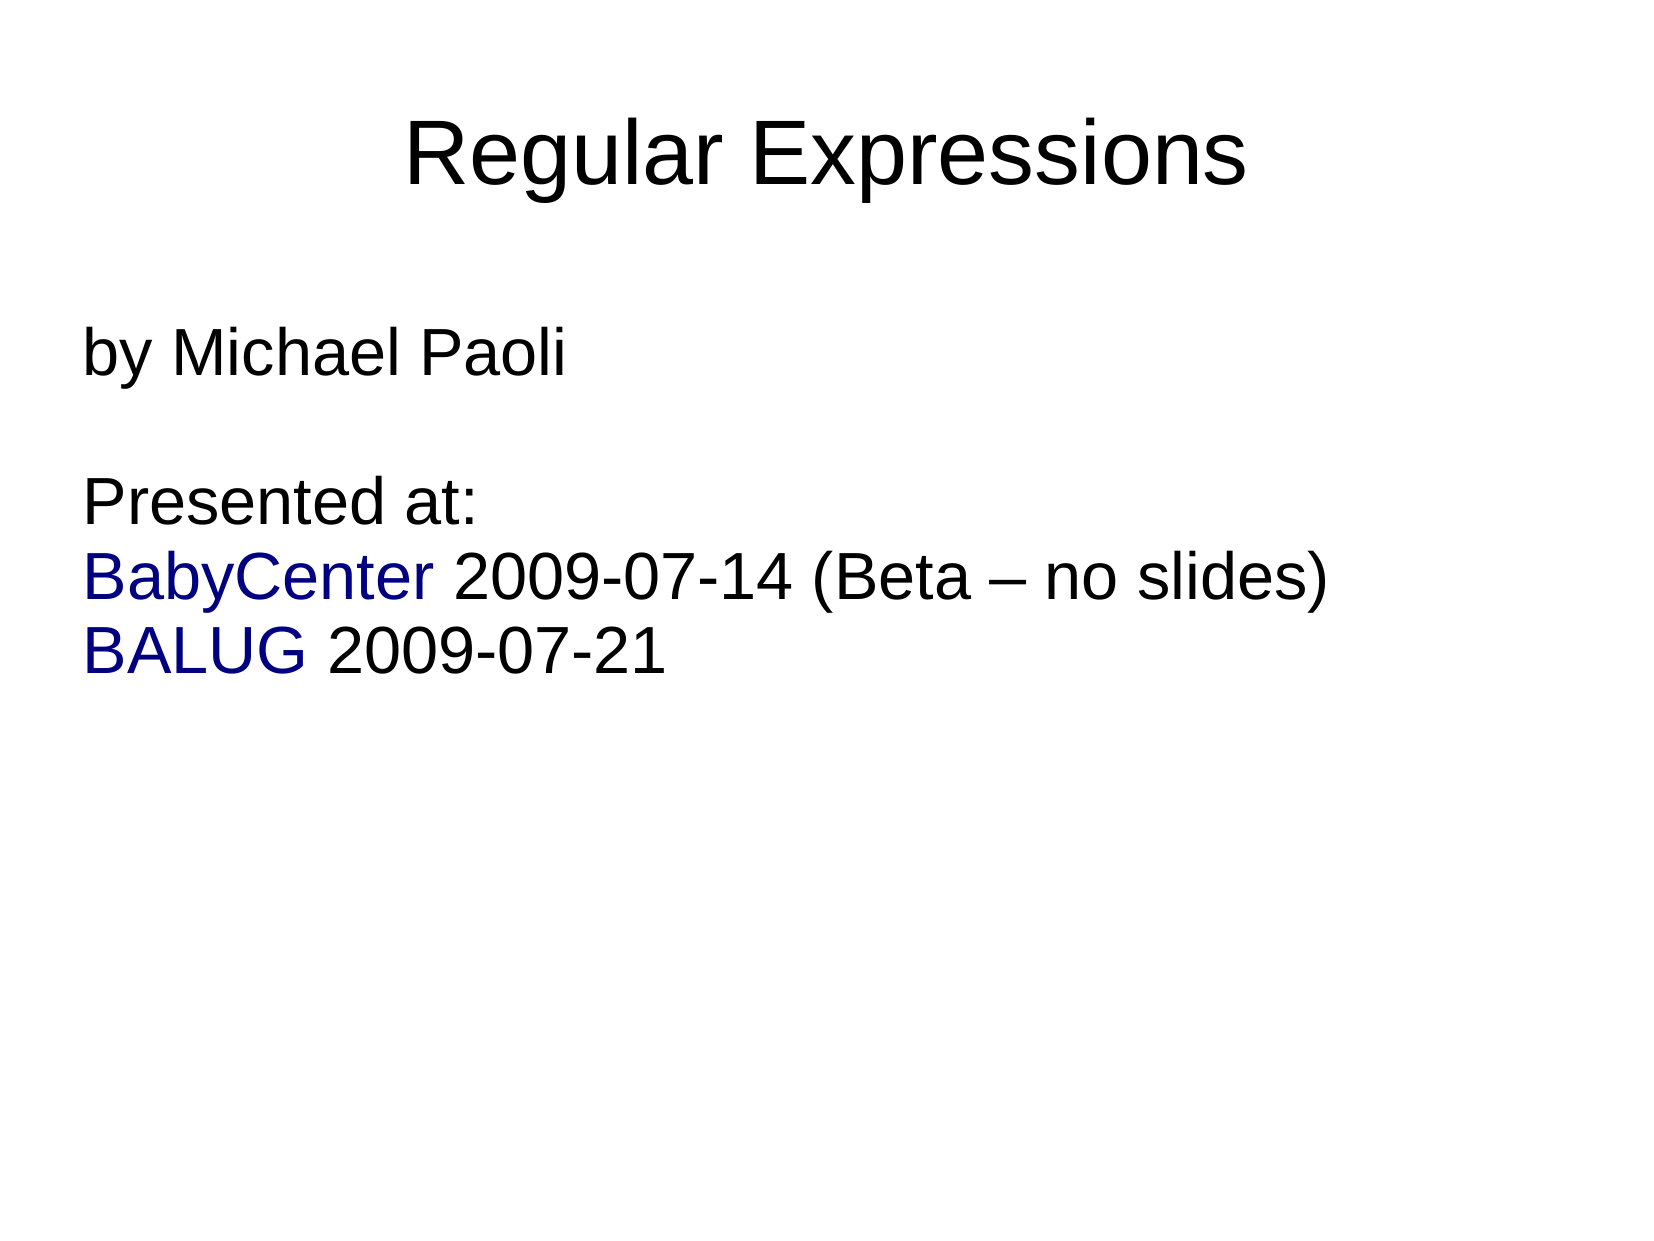

# Regular Expressions
by Michael Paoli
Presented at:
BabyCenter 2009-07-14 (Beta – no slides)
BALUG 2009-07-21